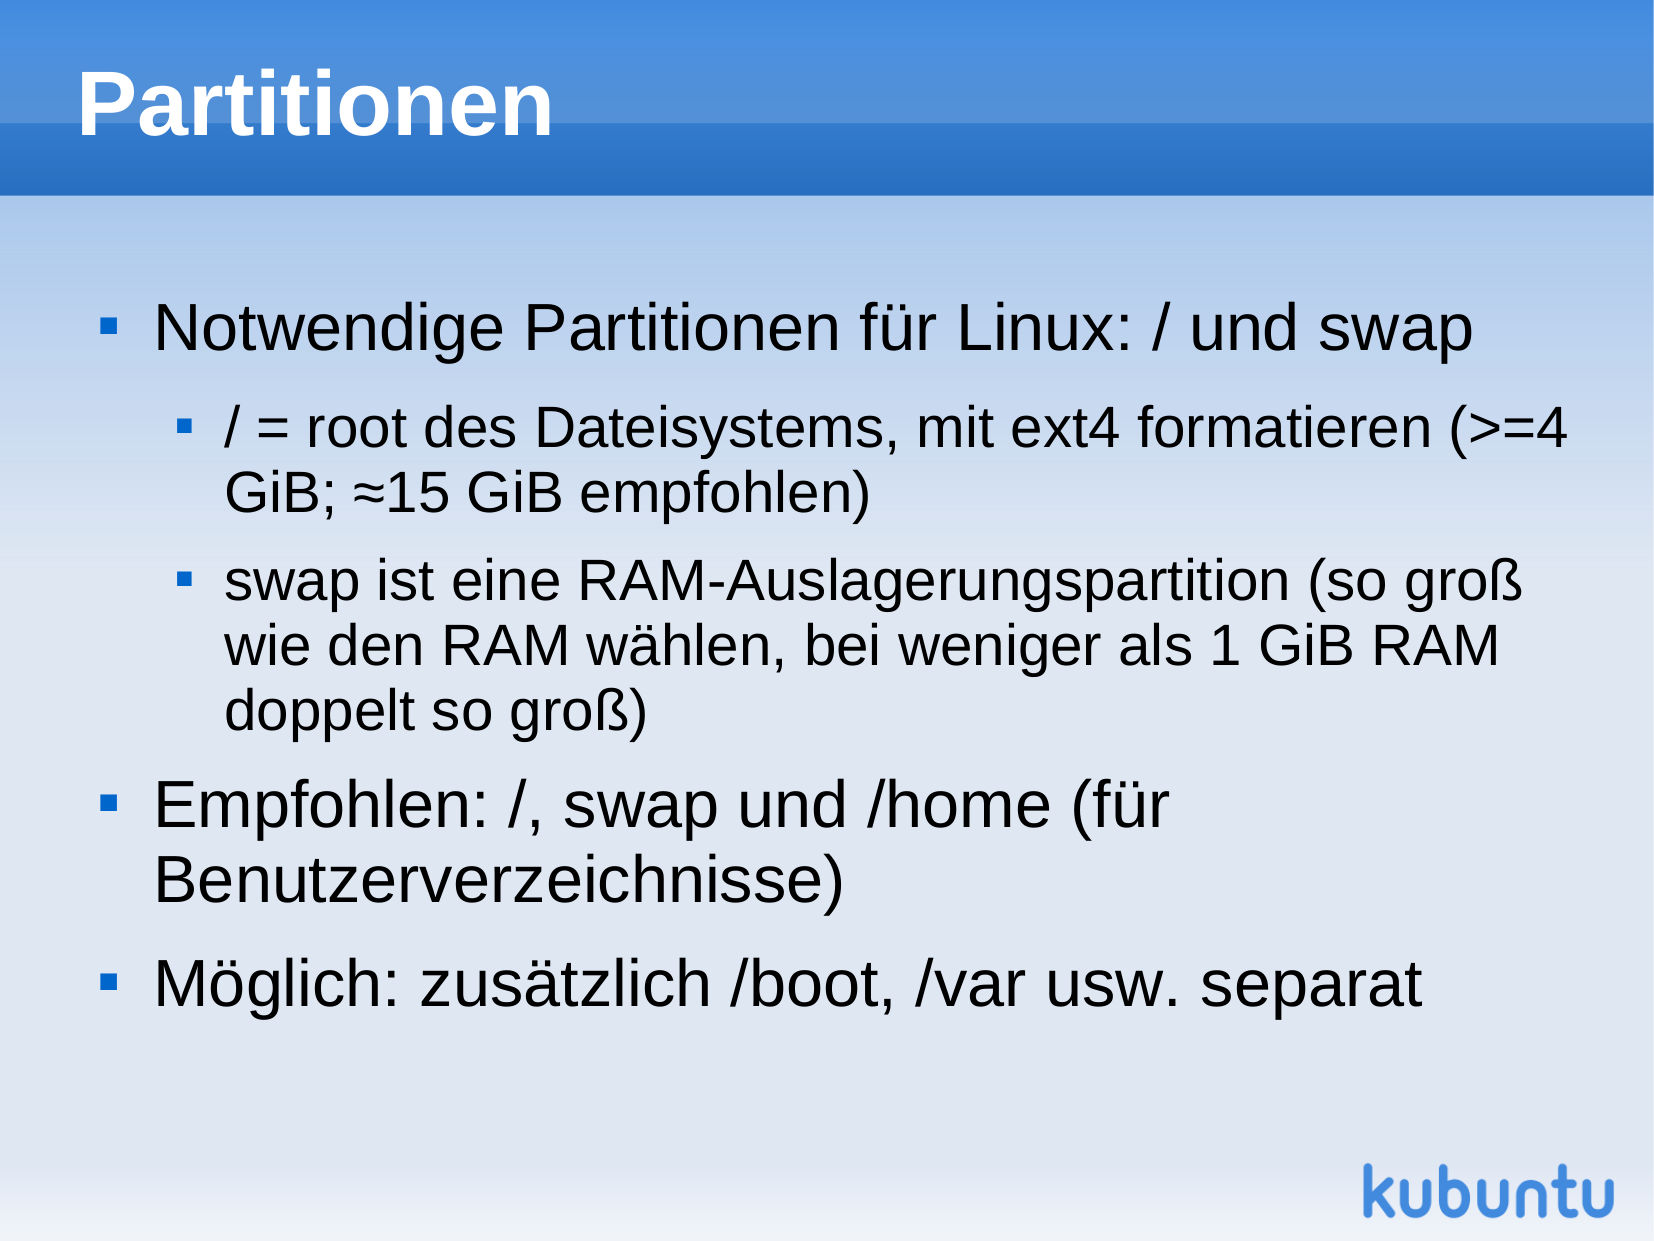

# Partitionen
Notwendige Partitionen für Linux: / und swap
/ = root des Dateisystems, mit ext4 formatieren (>=4 GiB; ≈15 GiB empfohlen)
swap ist eine RAM-Auslagerungspartition (so groß wie den RAM wählen, bei weniger als 1 GiB RAM doppelt so groß)
Empfohlen: /, swap und /home (für Benutzerverzeichnisse)
Möglich: zusätzlich /boot, /var usw. separat